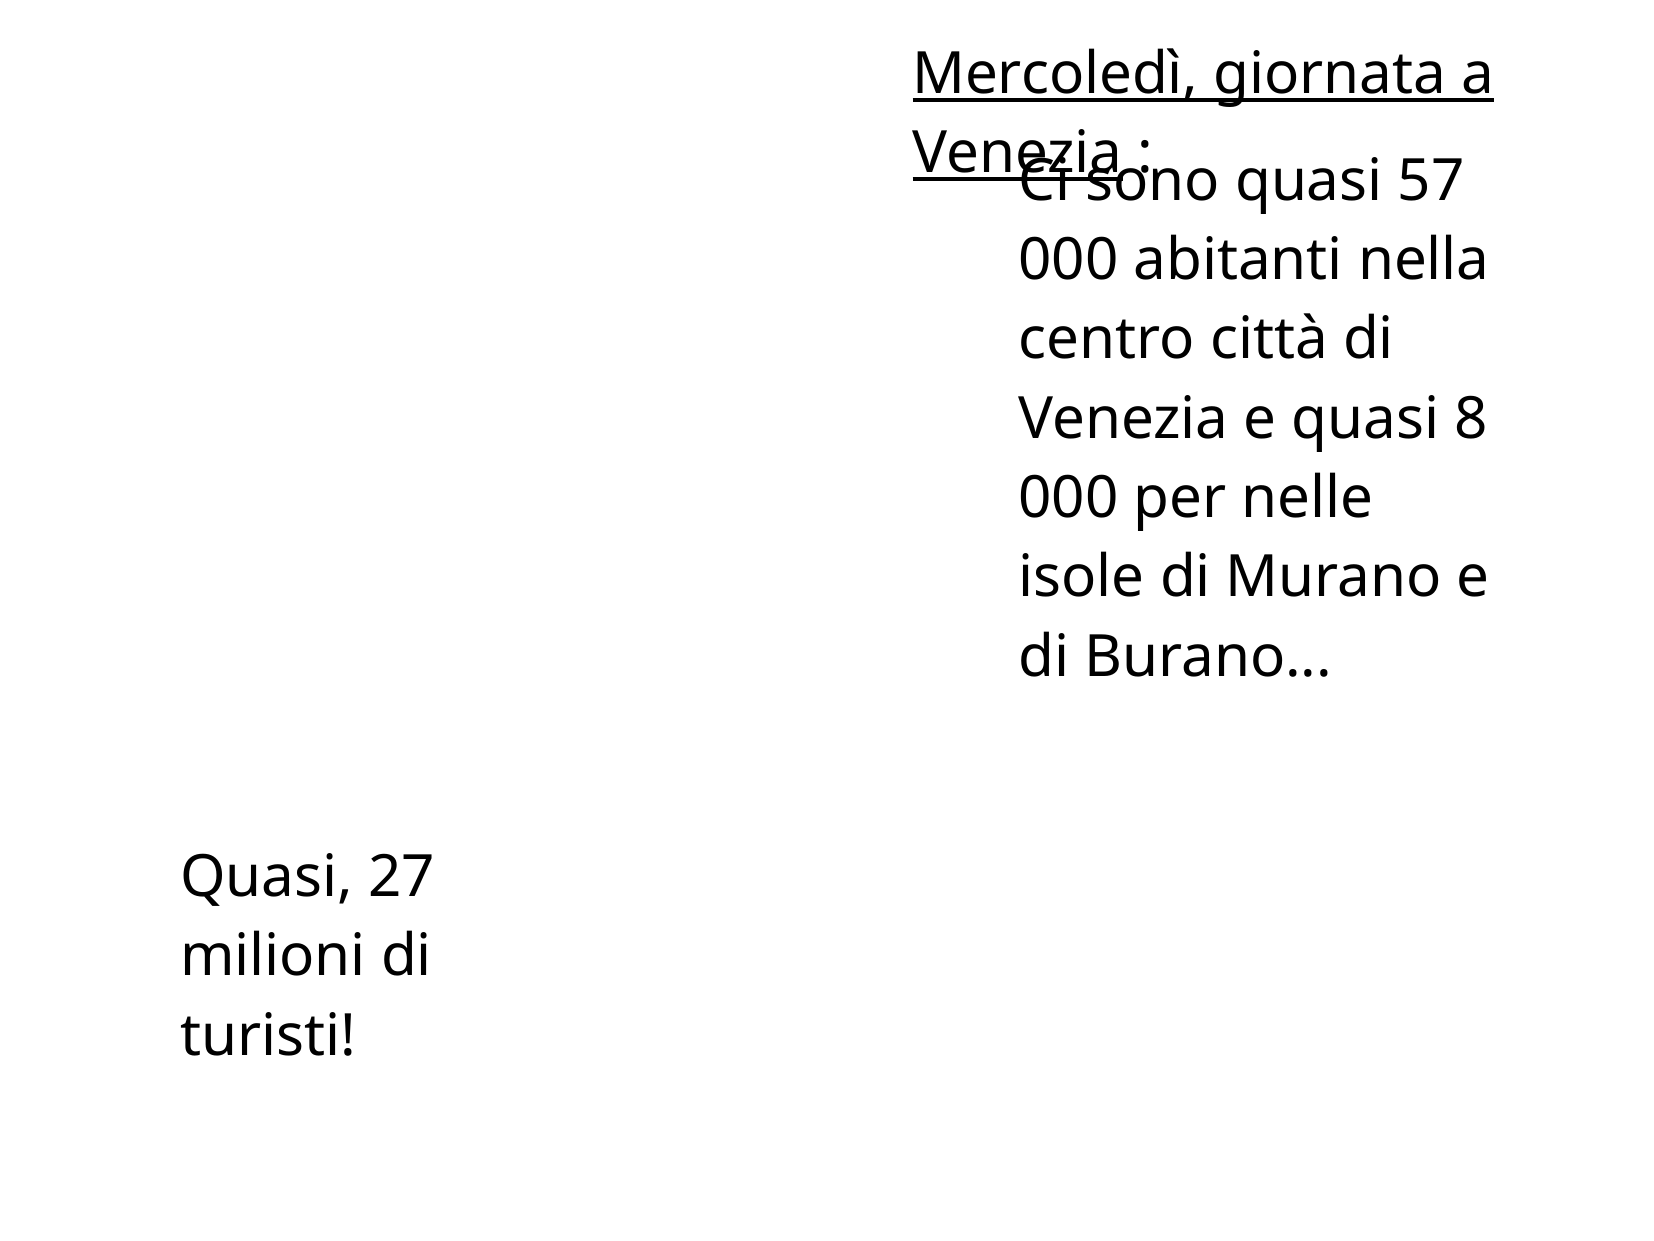

Mercoledì, giornata a Venezia :
Ci sono quasi 57 000 abitanti nella centro città di Venezia e quasi 8 000 per nelle isole di Murano e di Burano...
Quasi, 27 milioni di turisti!